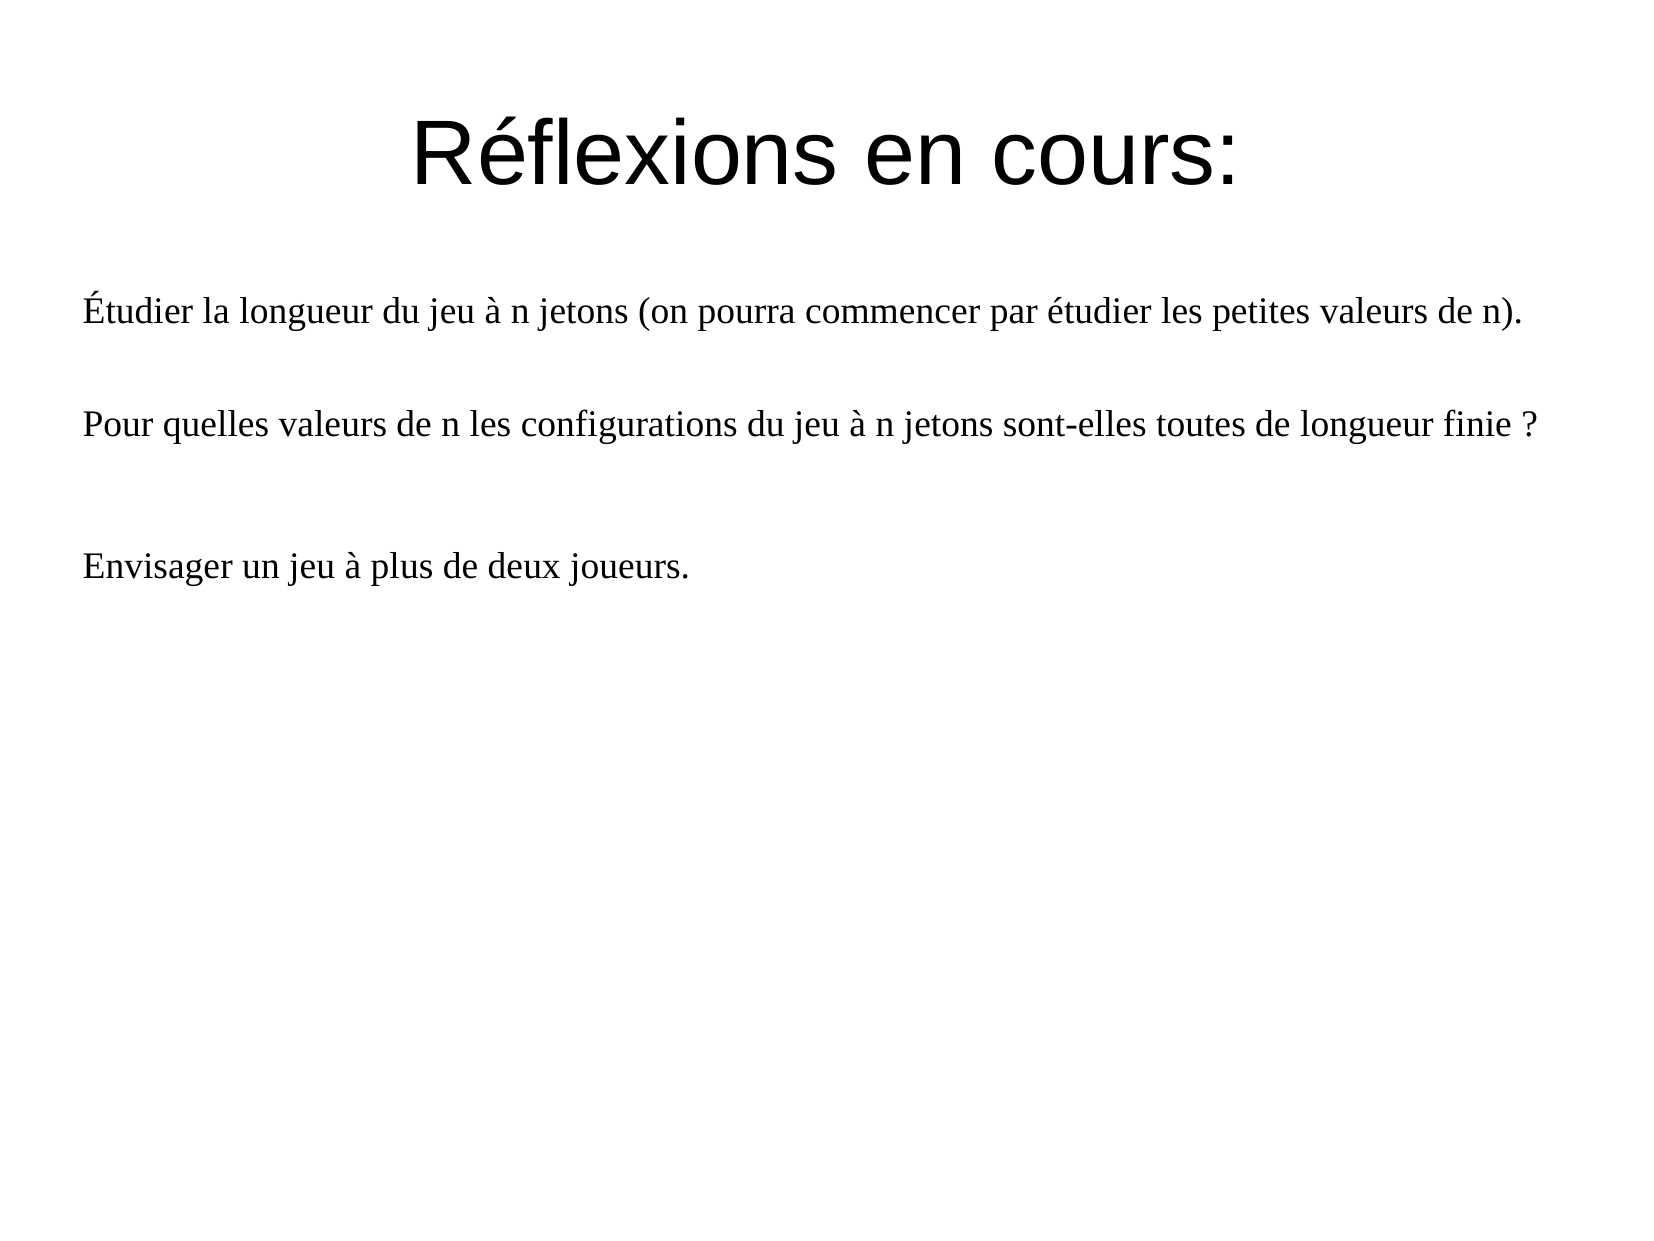

# Réflexions en cours:
Étudier la longueur du jeu à n jetons (on pourra commencer par étudier les petites valeurs de n).
Pour quelles valeurs de n les configurations du jeu à n jetons sont-elles toutes de longueur finie ?
Envisager un jeu à plus de deux joueurs.